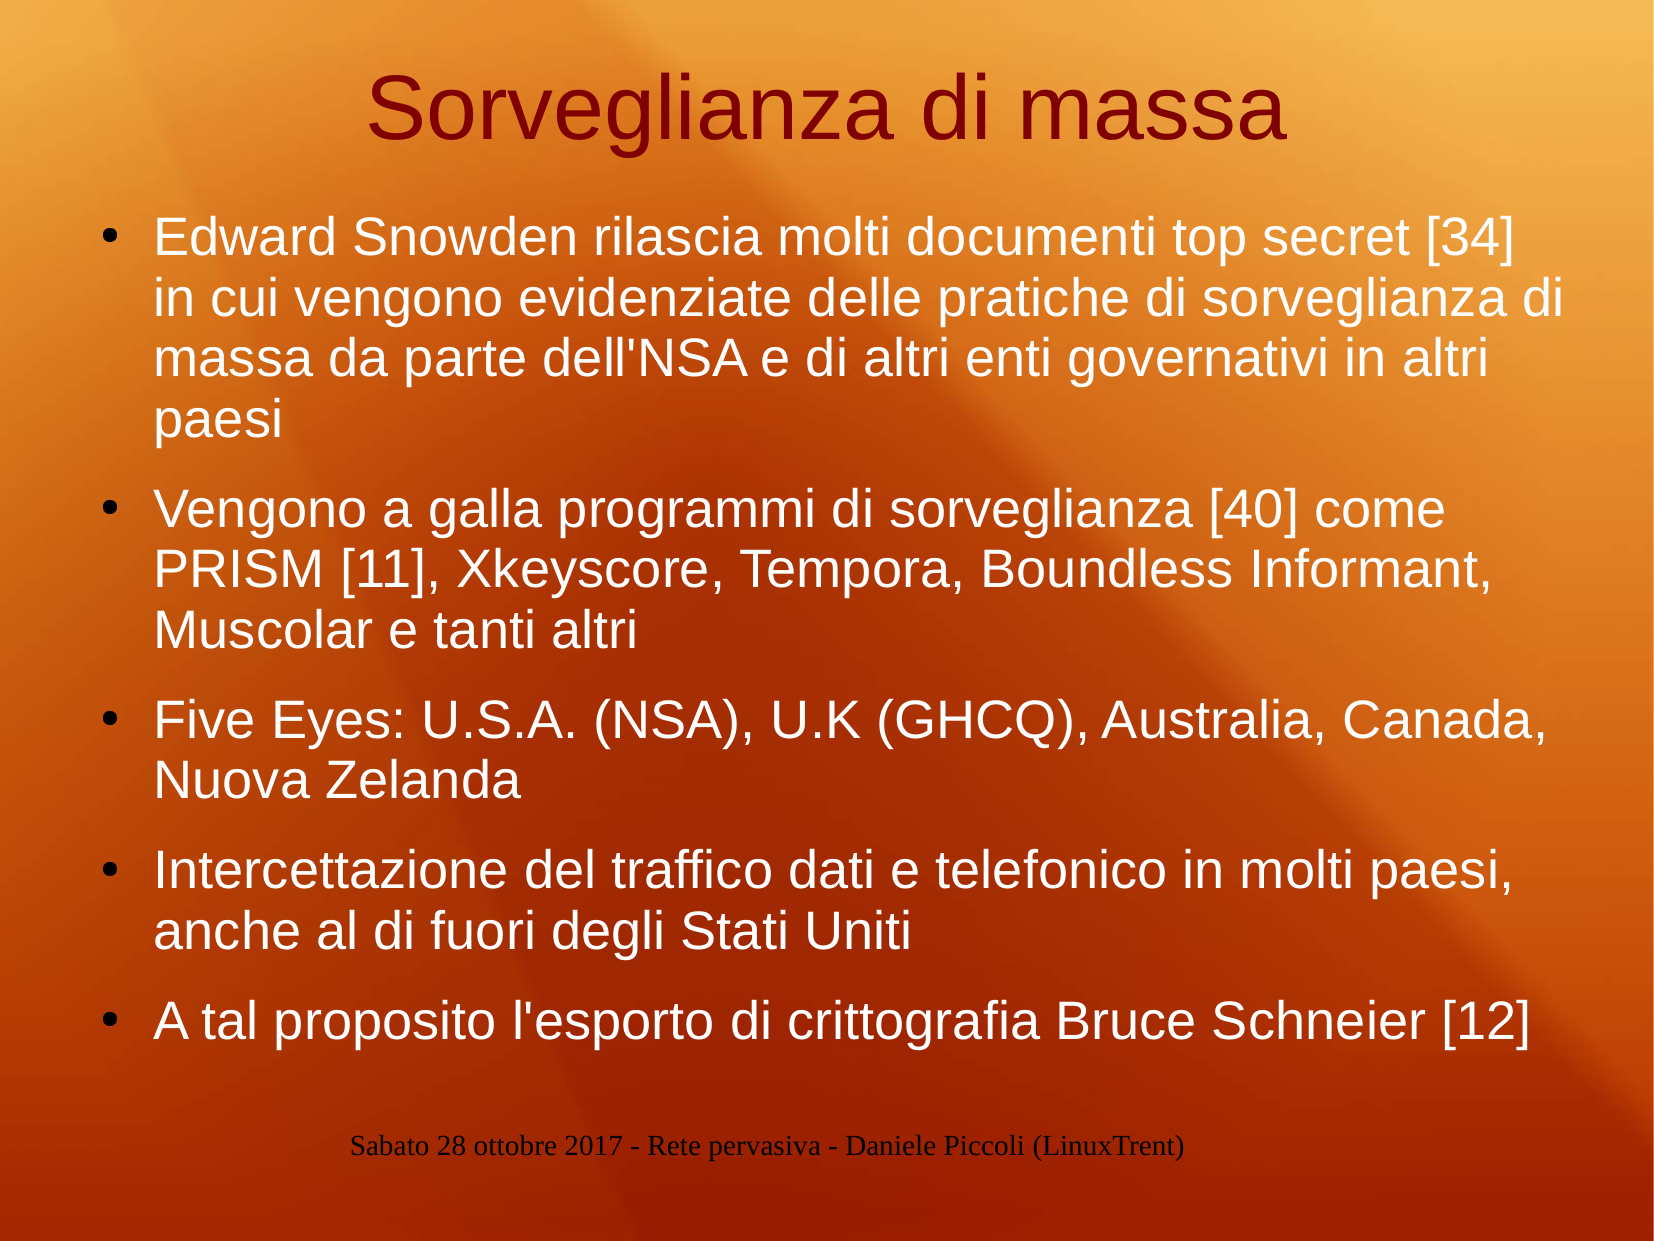

# Sorveglianza di massa
Edward Snowden rilascia molti documenti top secret [34] in cui vengono evidenziate delle pratiche di sorveglianza di massa da parte dell'NSA e di altri enti governativi in altri paesi
Vengono a galla programmi di sorveglianza [40] come PRISM [11], Xkeyscore, Tempora, Boundless Informant, Muscolar e tanti altri
Five Eyes: U.S.A. (NSA), U.K (GHCQ), Australia, Canada, Nuova Zelanda
Intercettazione del traffico dati e telefonico in molti paesi, anche al di fuori degli Stati Uniti
A tal proposito l'esporto di crittografia Bruce Schneier [12]
Sabato 28 ottobre 2017 - Rete pervasiva - Daniele Piccoli (LinuxTrent)